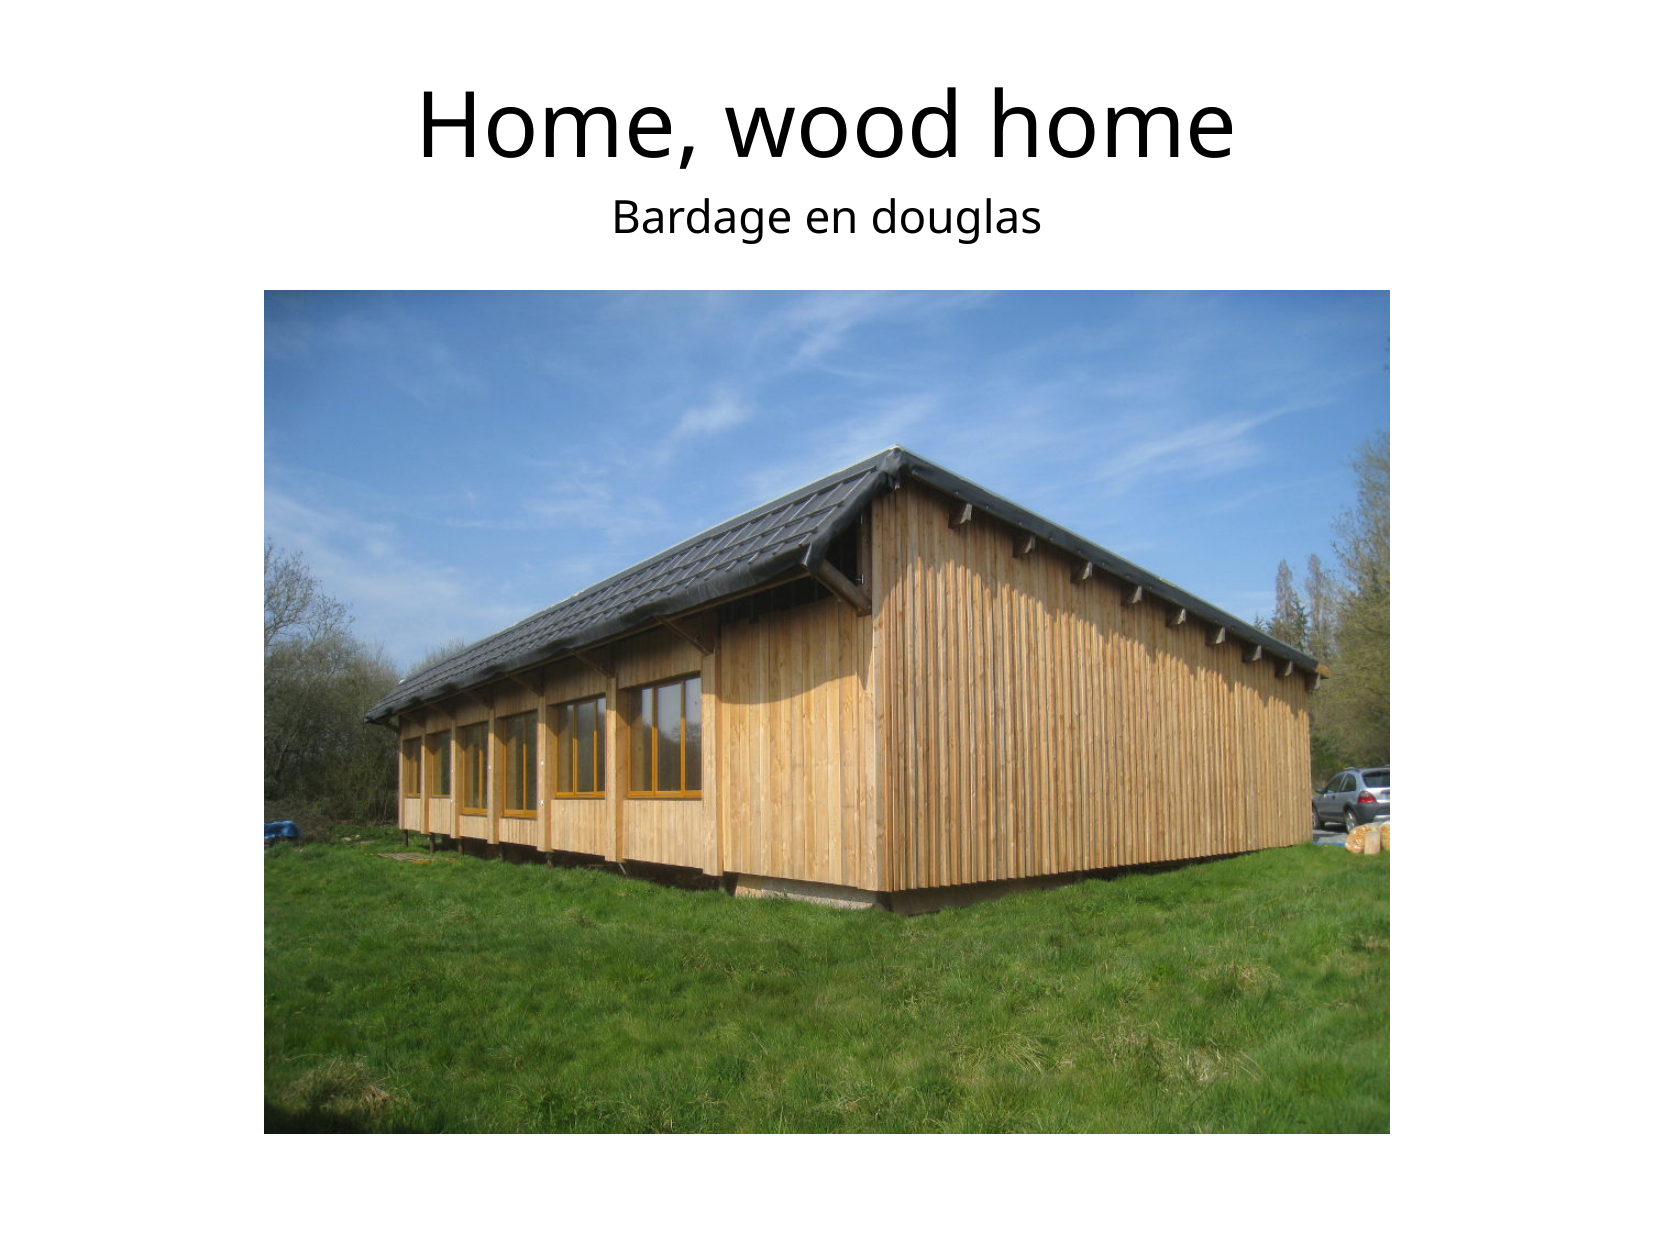

# Home, wood home Bardage en douglas